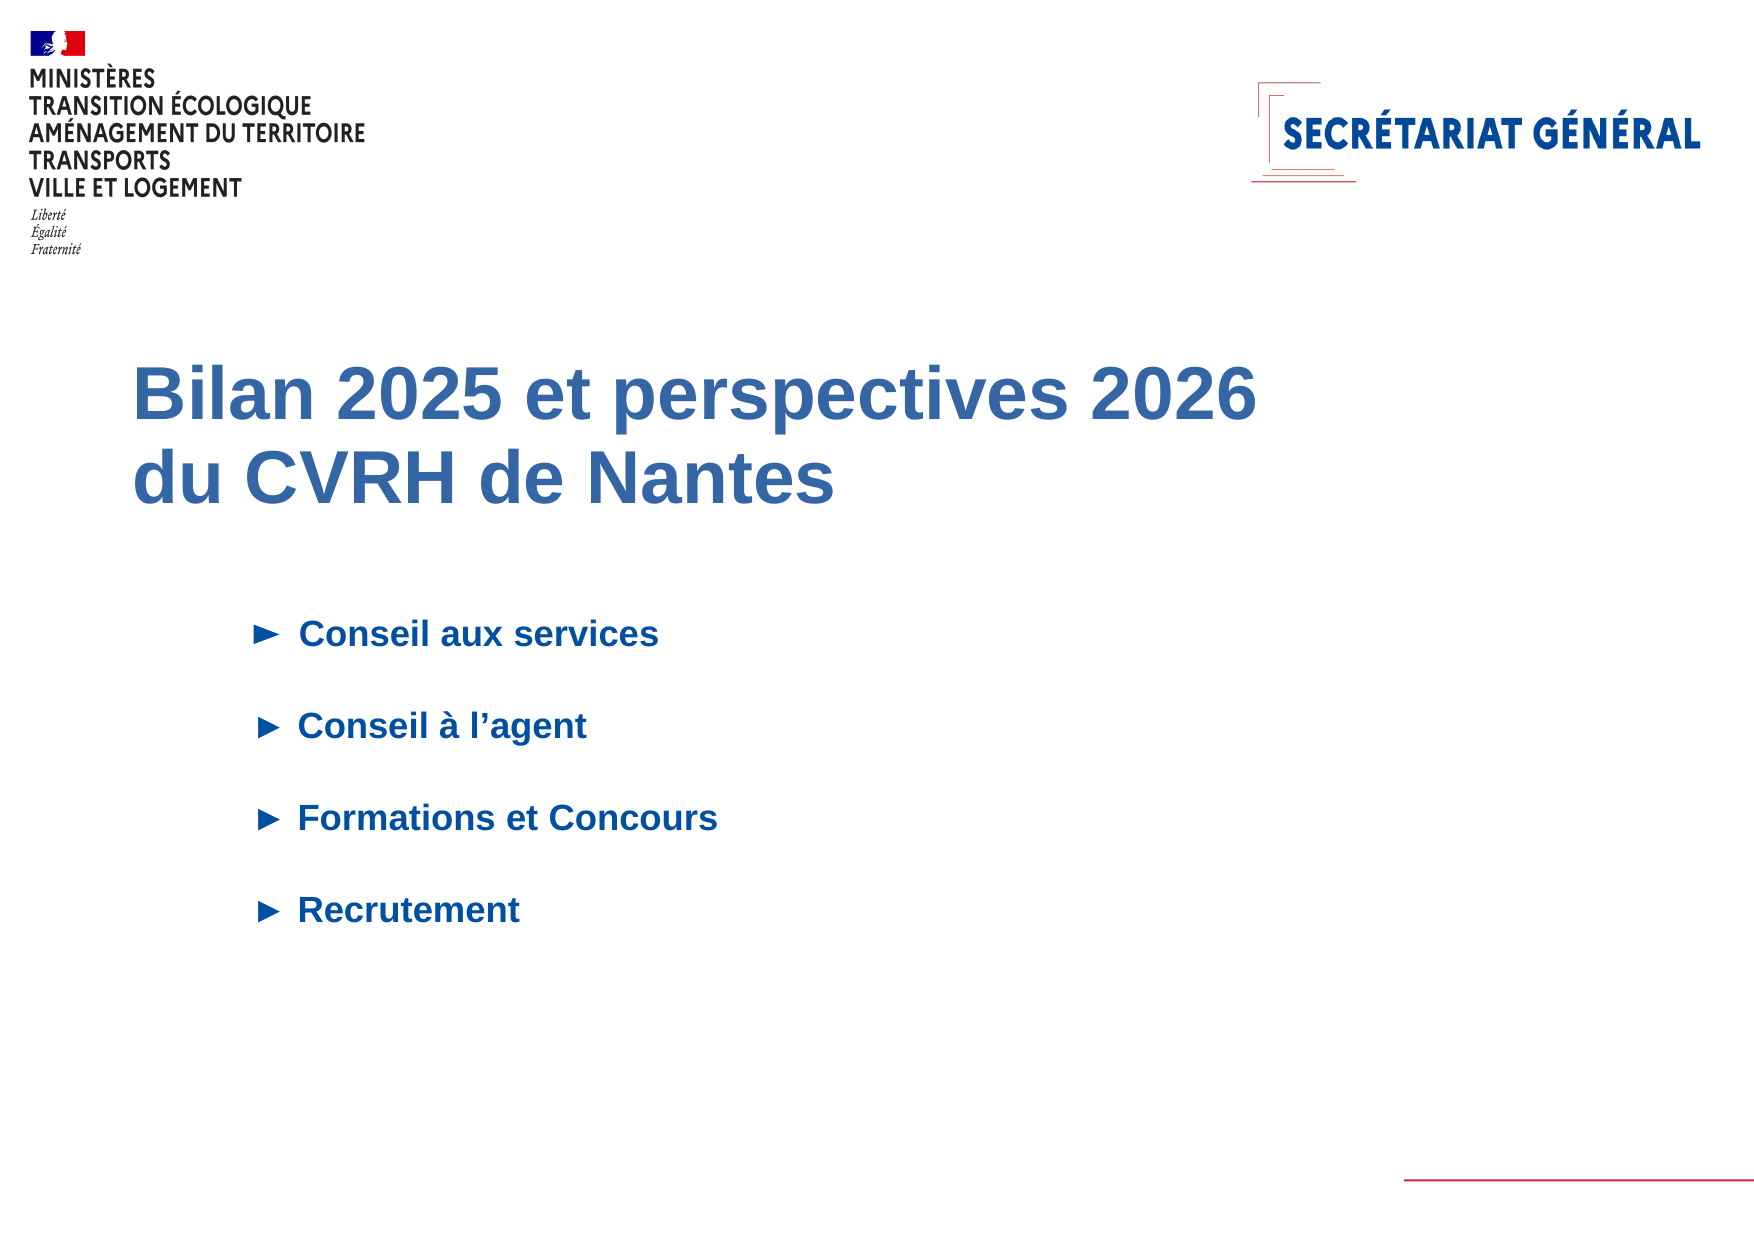

Bilan 2025 et perspectives 2026
du CVRH de Nantes
► Conseil aux services
► Conseil à l’agent
► Formations et Concours
► Recrutement